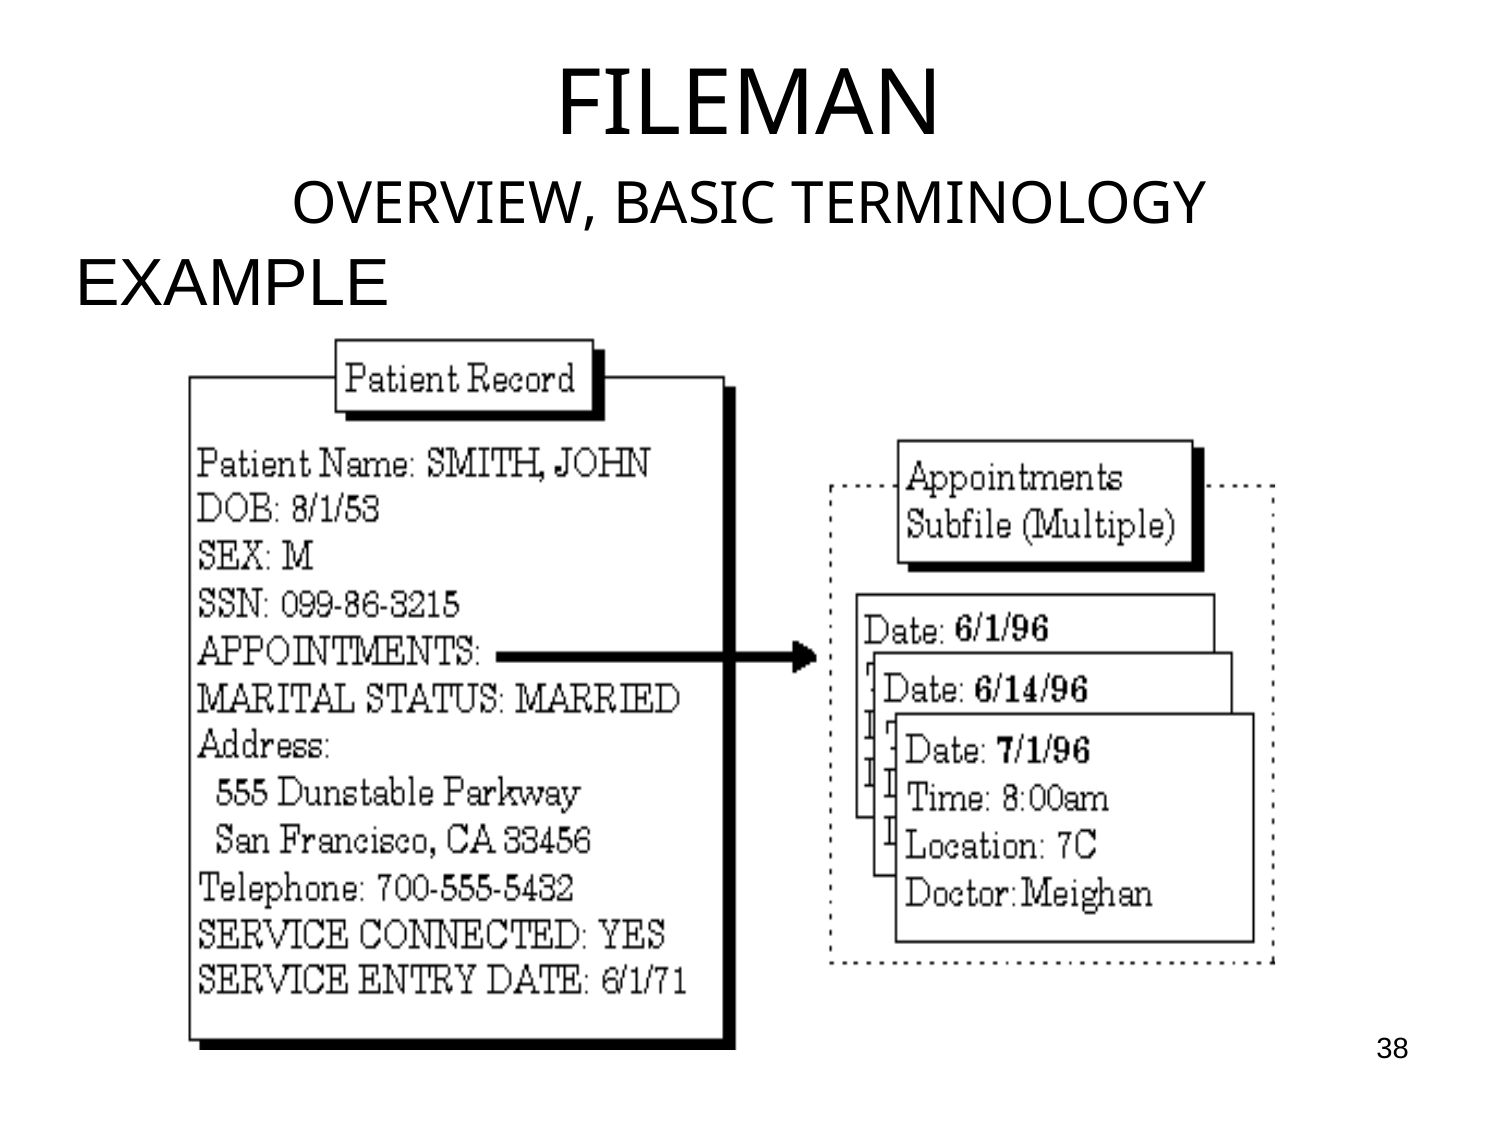

# FILEMAN OVERVIEW, BASIC TERMINOLOGY
EXAMPLE
38